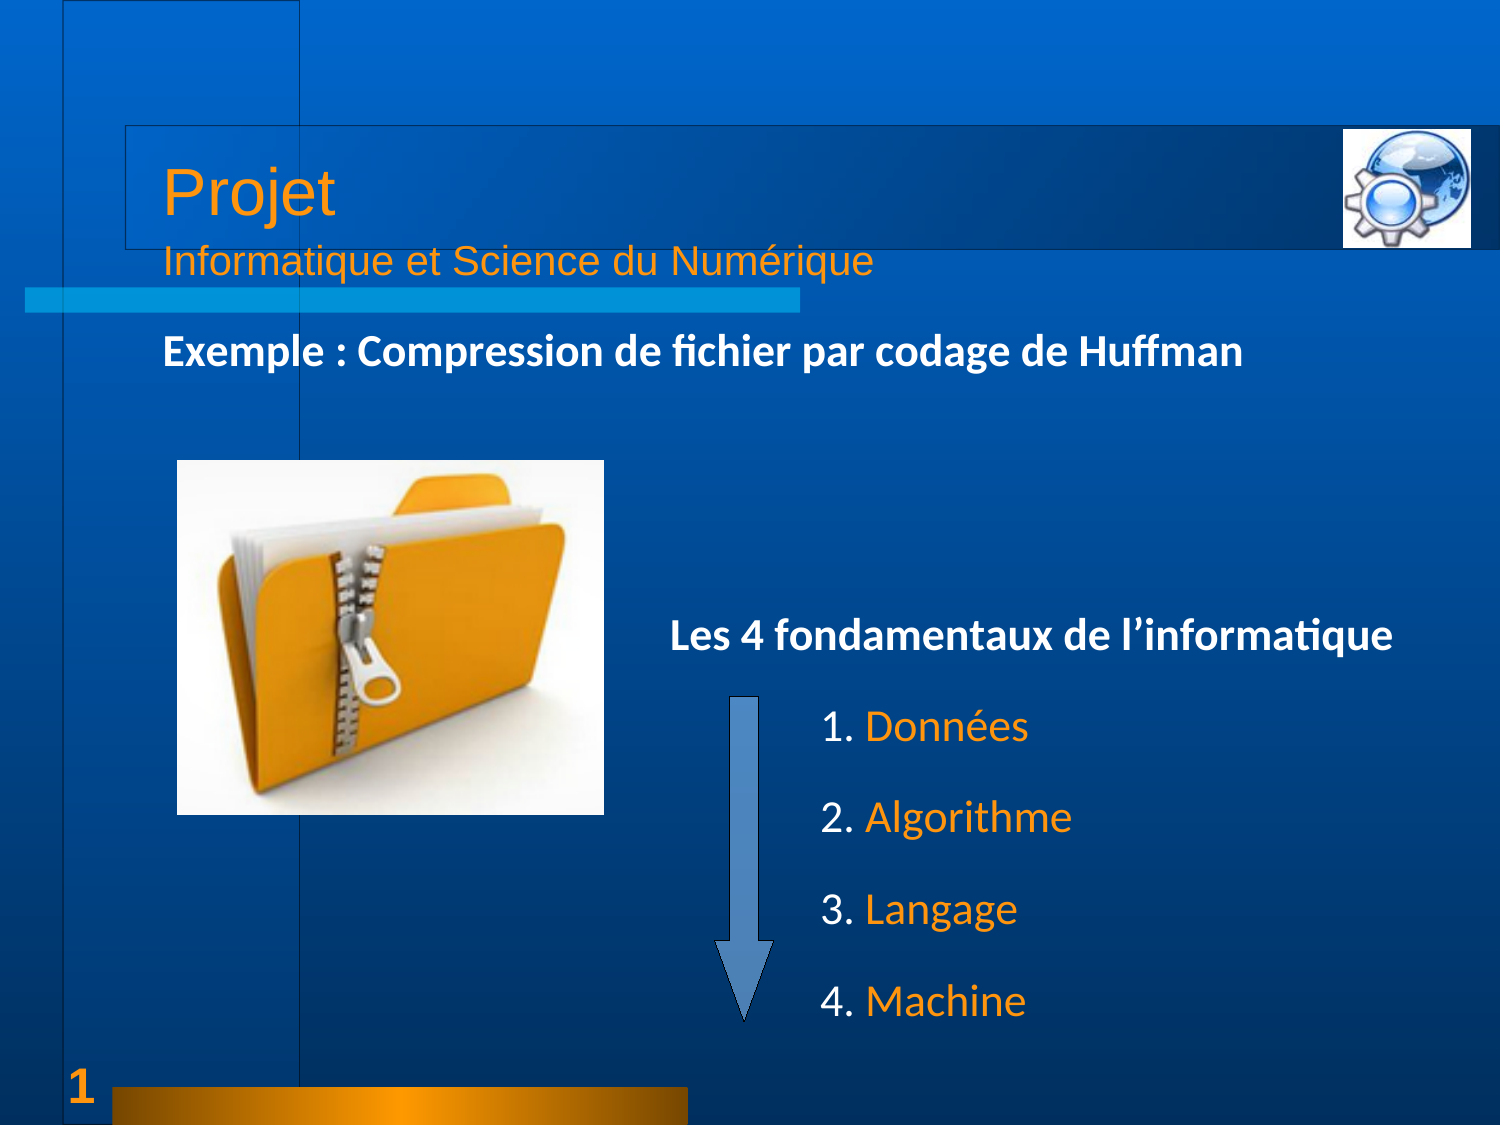

Exemple : Compression de fichier par codage de Huffman
Les 4 fondamentaux de l’informatique
 Données
 Algorithme
 Langage
 Machine